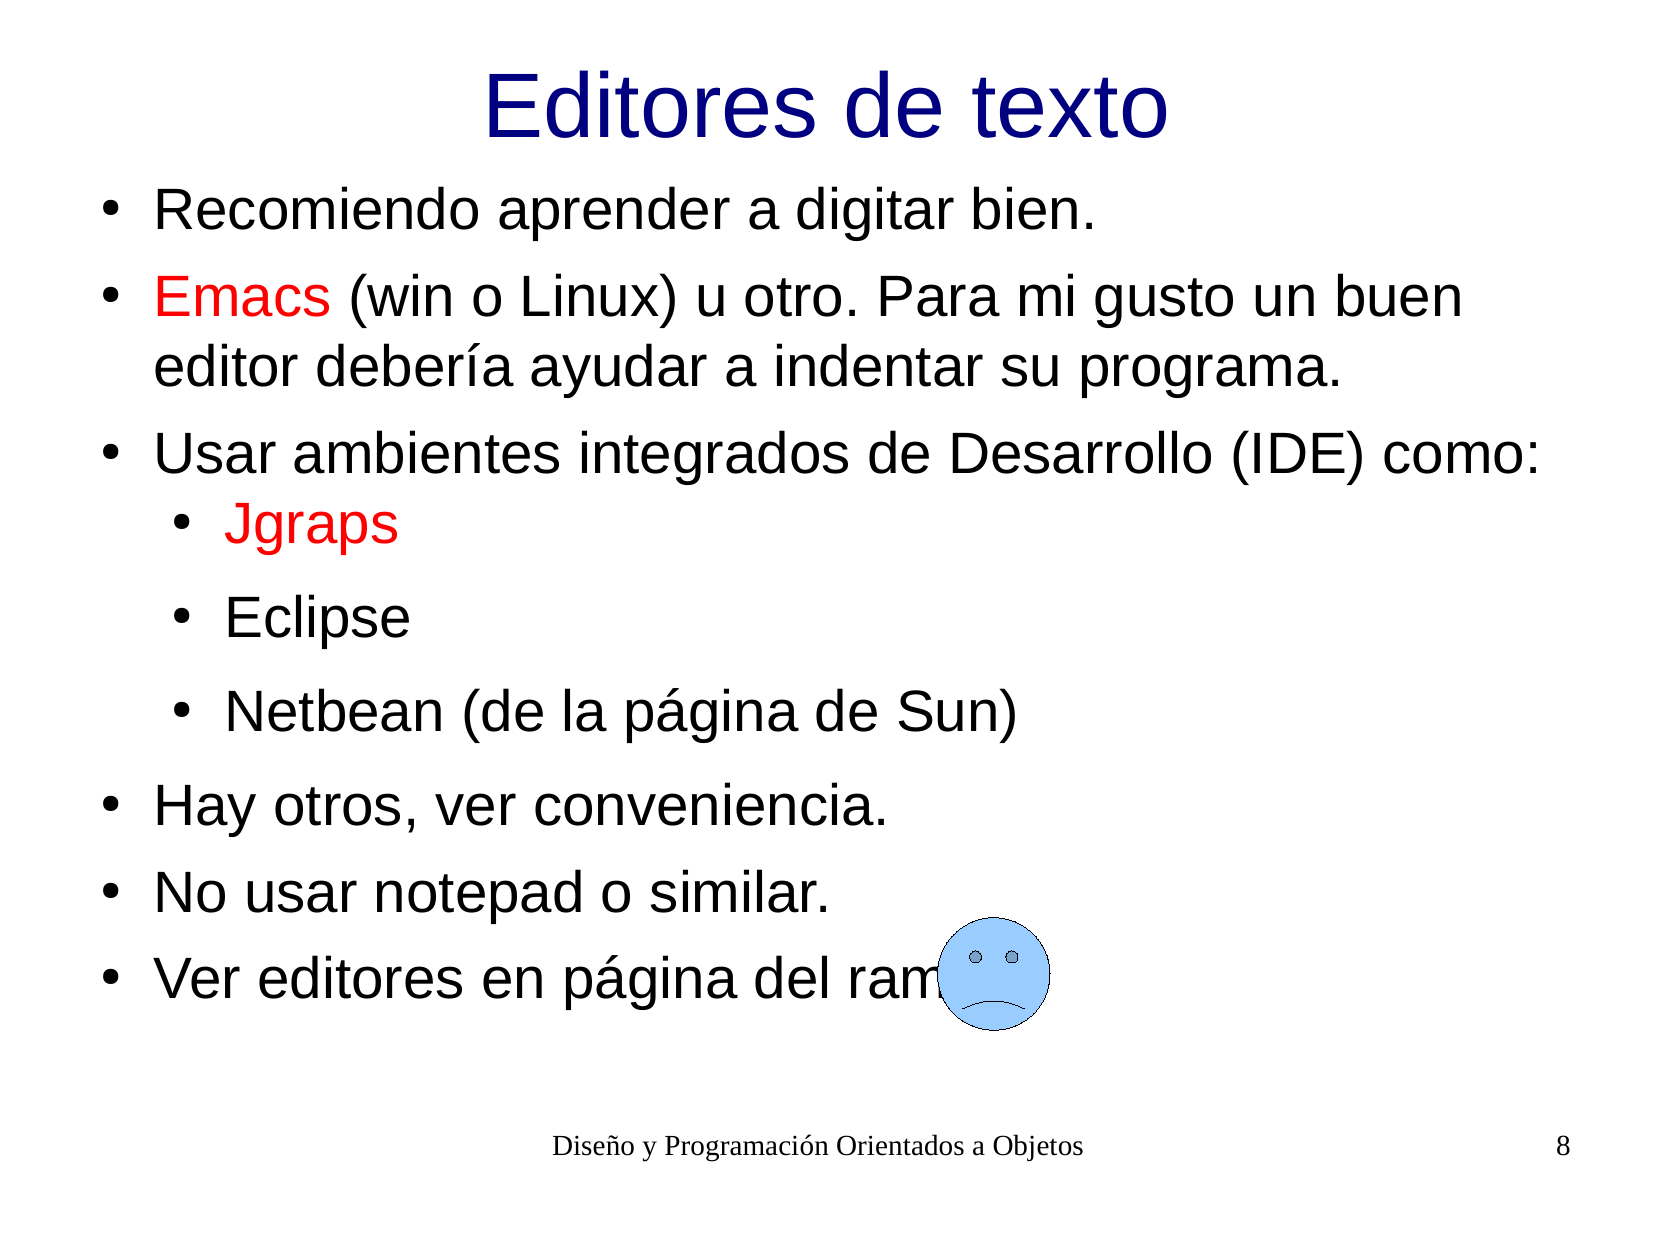

# Editores de texto
Recomiendo aprender a digitar bien.
Emacs (win o Linux) u otro. Para mi gusto un buen editor debería ayudar a indentar su programa.
Usar ambientes integrados de Desarrollo (IDE) como:
Jgraps
Eclipse
Netbean (de la página de Sun)
Hay otros, ver conveniencia.
No usar notepad o similar.
Ver editores en página del ramo
Diseño y programación Orientados a Objetos
8